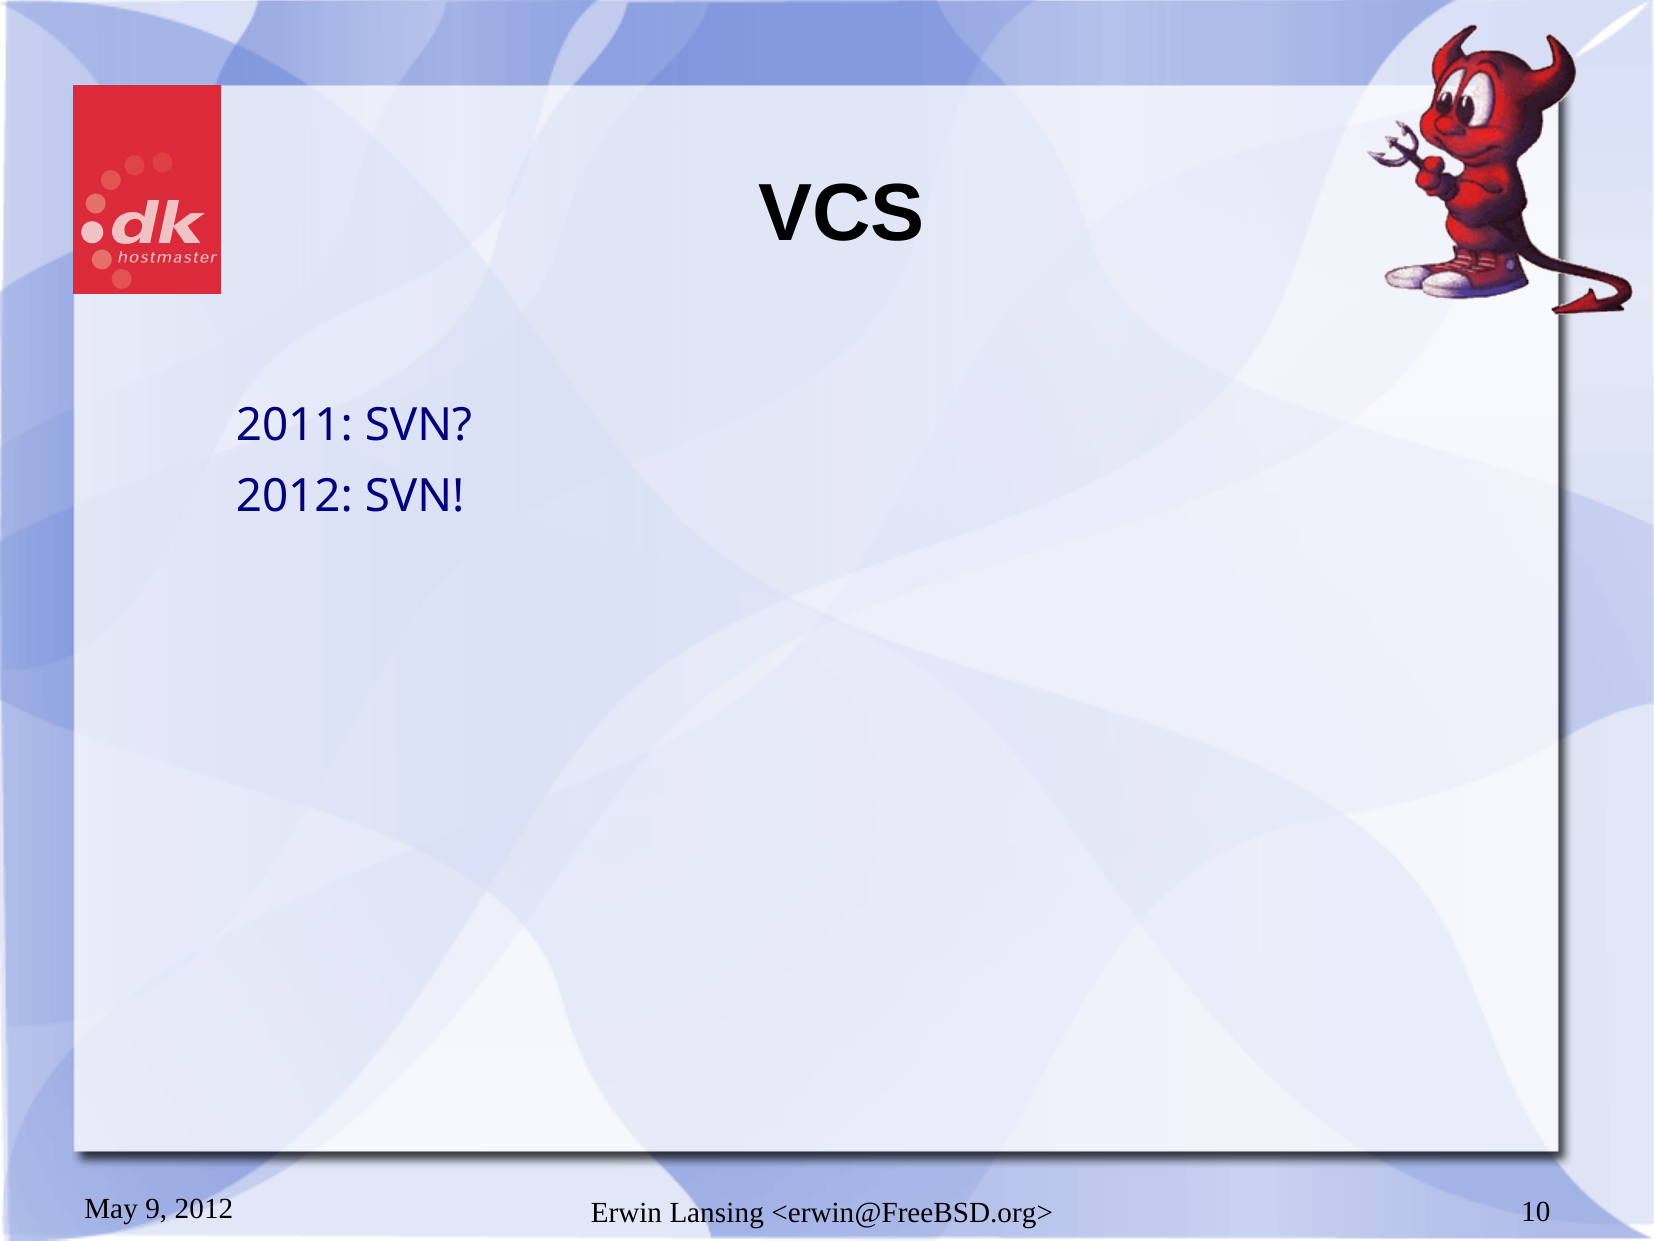

# VCS
2011: SVN?
2012: SVN!
May 9, 2012
10
Erwin Lansing <erwin@FreeBSD.org>